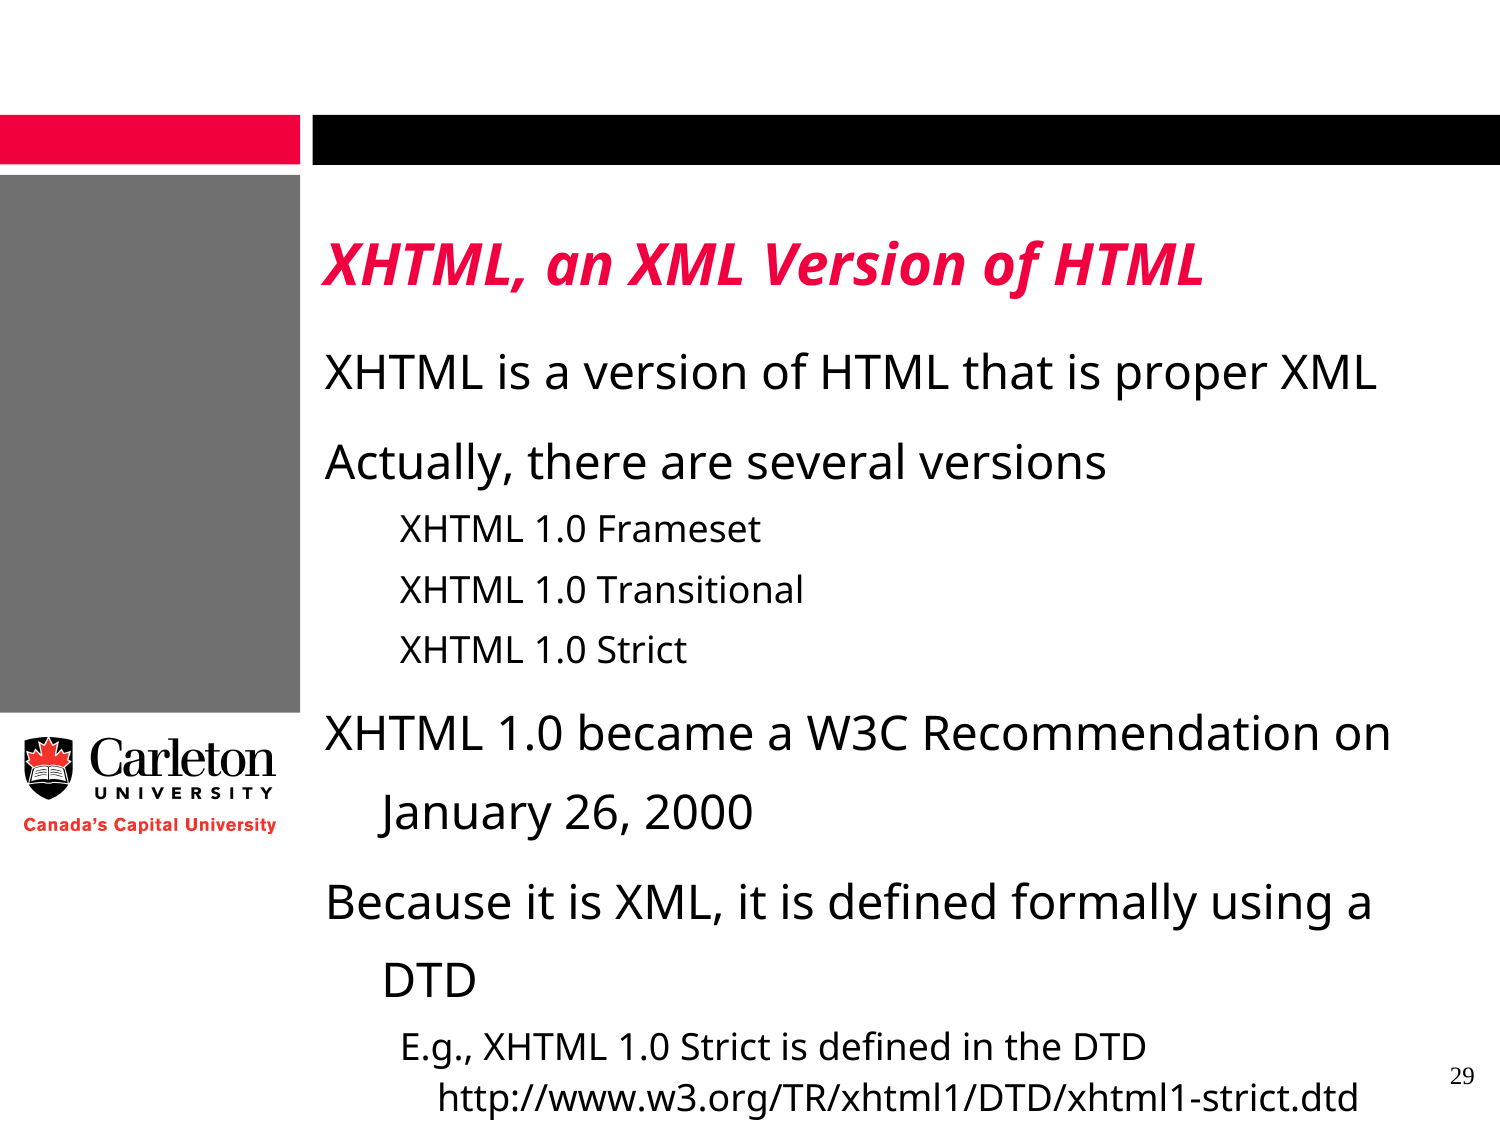

# XHTML, an XML Version of HTML
XHTML is a version of HTML that is proper XML
Actually, there are several versions
XHTML 1.0 Frameset
XHTML 1.0 Transitional
XHTML 1.0 Strict
XHTML 1.0 became a W3C Recommendation on January 26, 2000
Because it is XML, it is defined formally using a DTD
E.g., XHTML 1.0 Strict is defined in the DTD http://www.w3.org/TR/xhtml1/DTD/xhtml1-strict.dtd
29